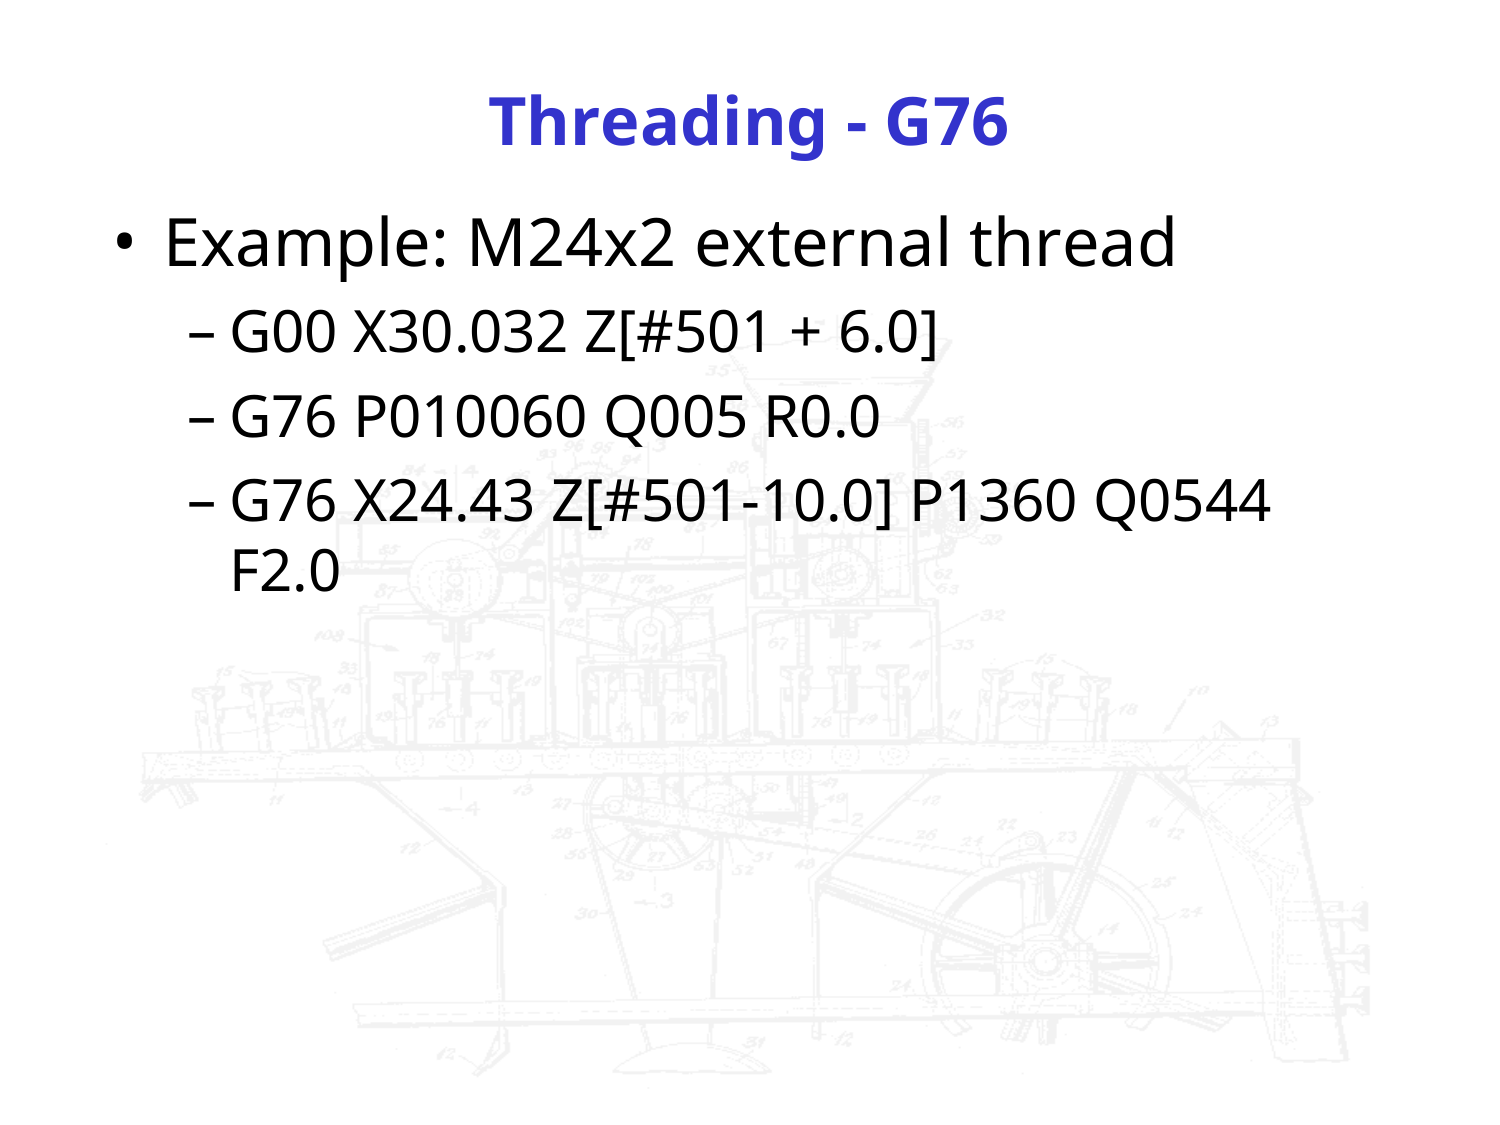

# Threading - G76
Example: M24x2 external thread
G00 X30.032 Z[#501 + 6.0]
G76 P010060 Q005 R0.0
G76 X24.43 Z[#501-10.0] P1360 Q0544 F2.0